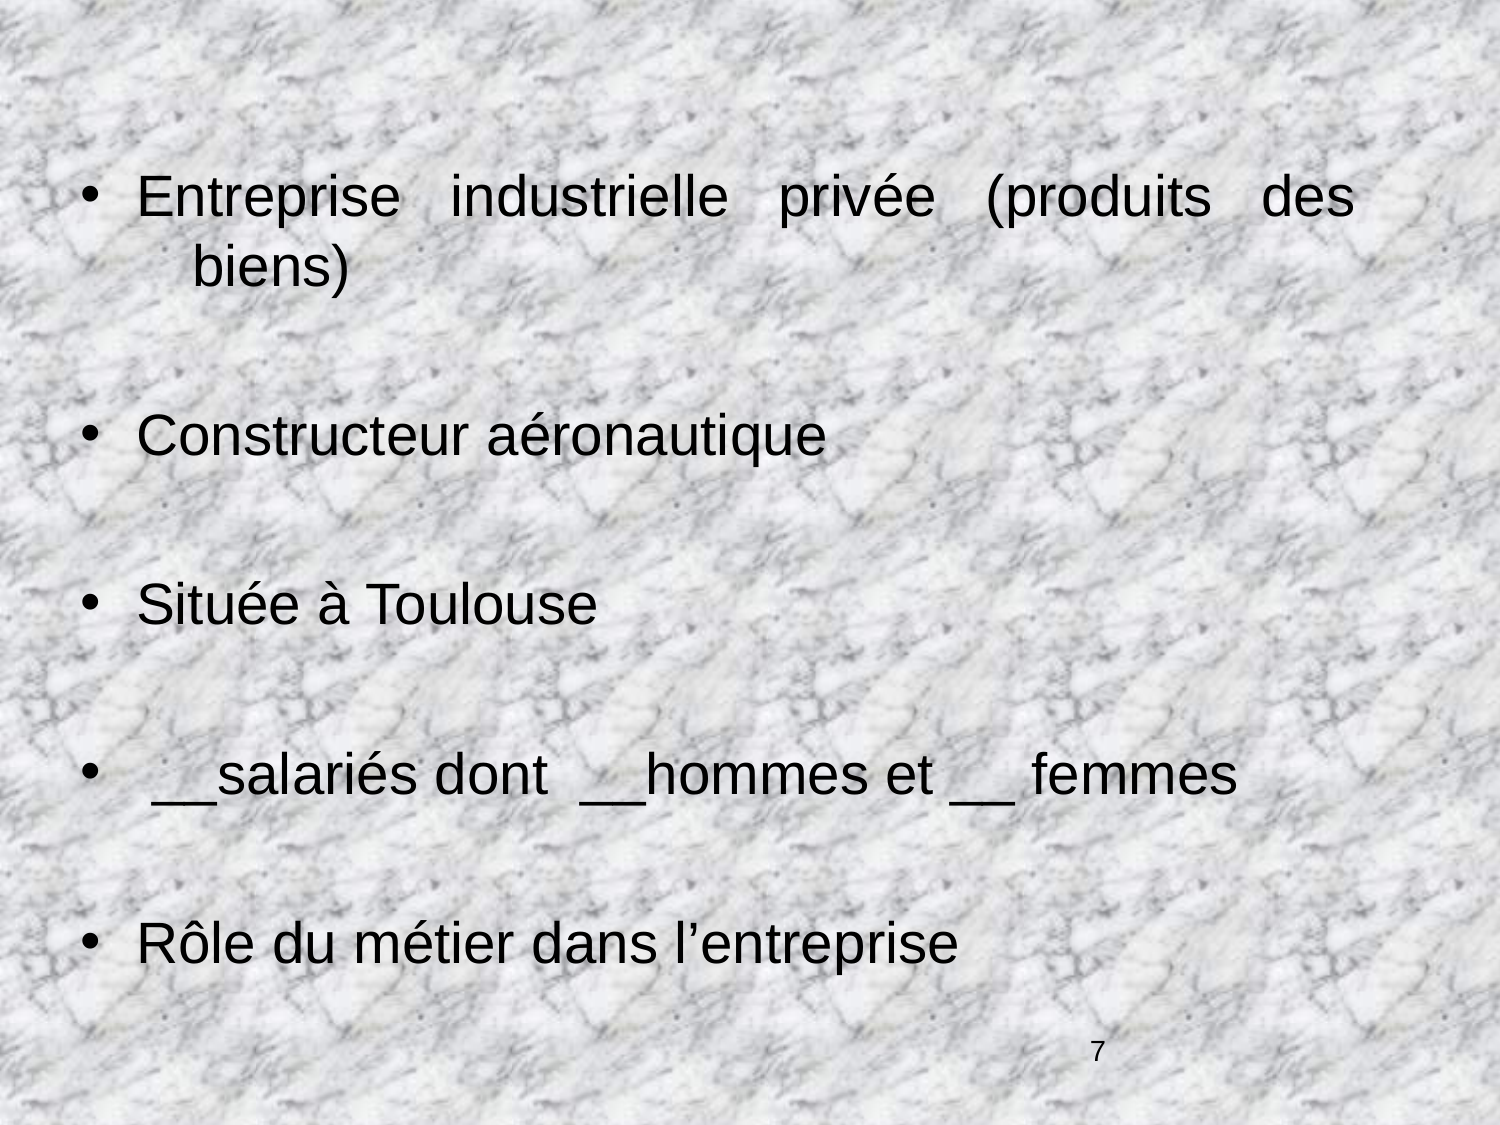

Entreprise industrielle privée (produits des biens)
Constructeur aéronautique
Située à Toulouse
 __salariés dont __hommes et __ femmes
Rôle du métier dans l’entreprise